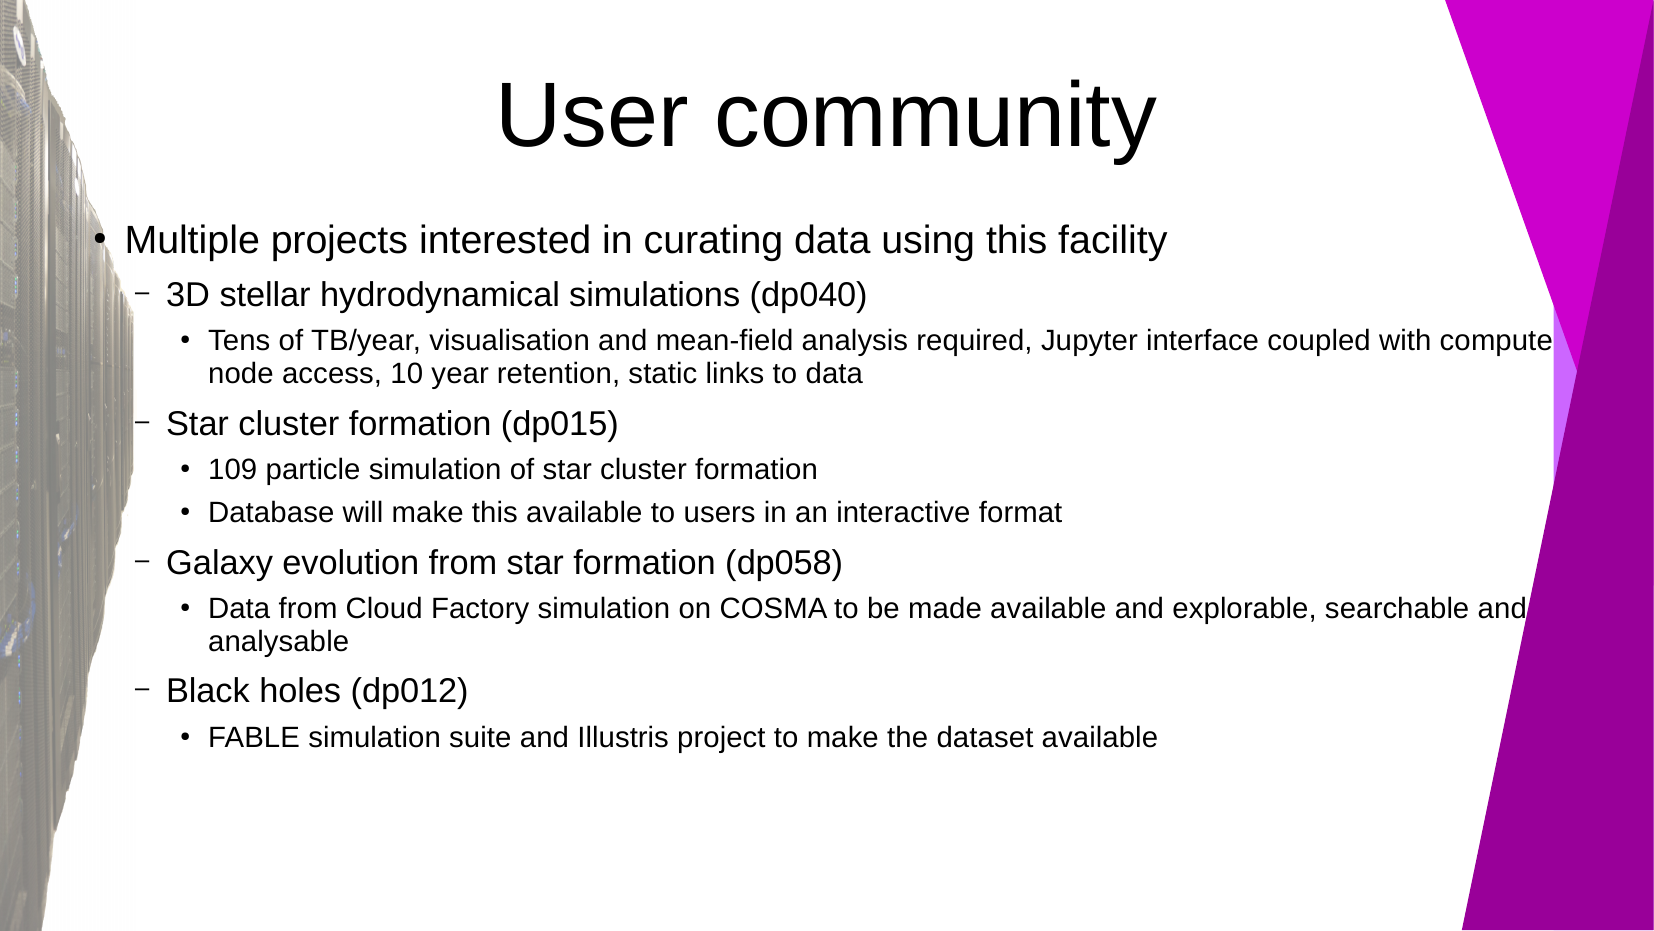

# User community
Multiple projects interested in curating data using this facility
3D stellar hydrodynamical simulations (dp040)
Tens of TB/year, visualisation and mean-field analysis required, Jupyter interface coupled with compute node access, 10 year retention, static links to data
Star cluster formation (dp015)
109 particle simulation of star cluster formation
Database will make this available to users in an interactive format
Galaxy evolution from star formation (dp058)
Data from Cloud Factory simulation on COSMA to be made available and explorable, searchable and analysable
Black holes (dp012)
FABLE simulation suite and Illustris project to make the dataset available